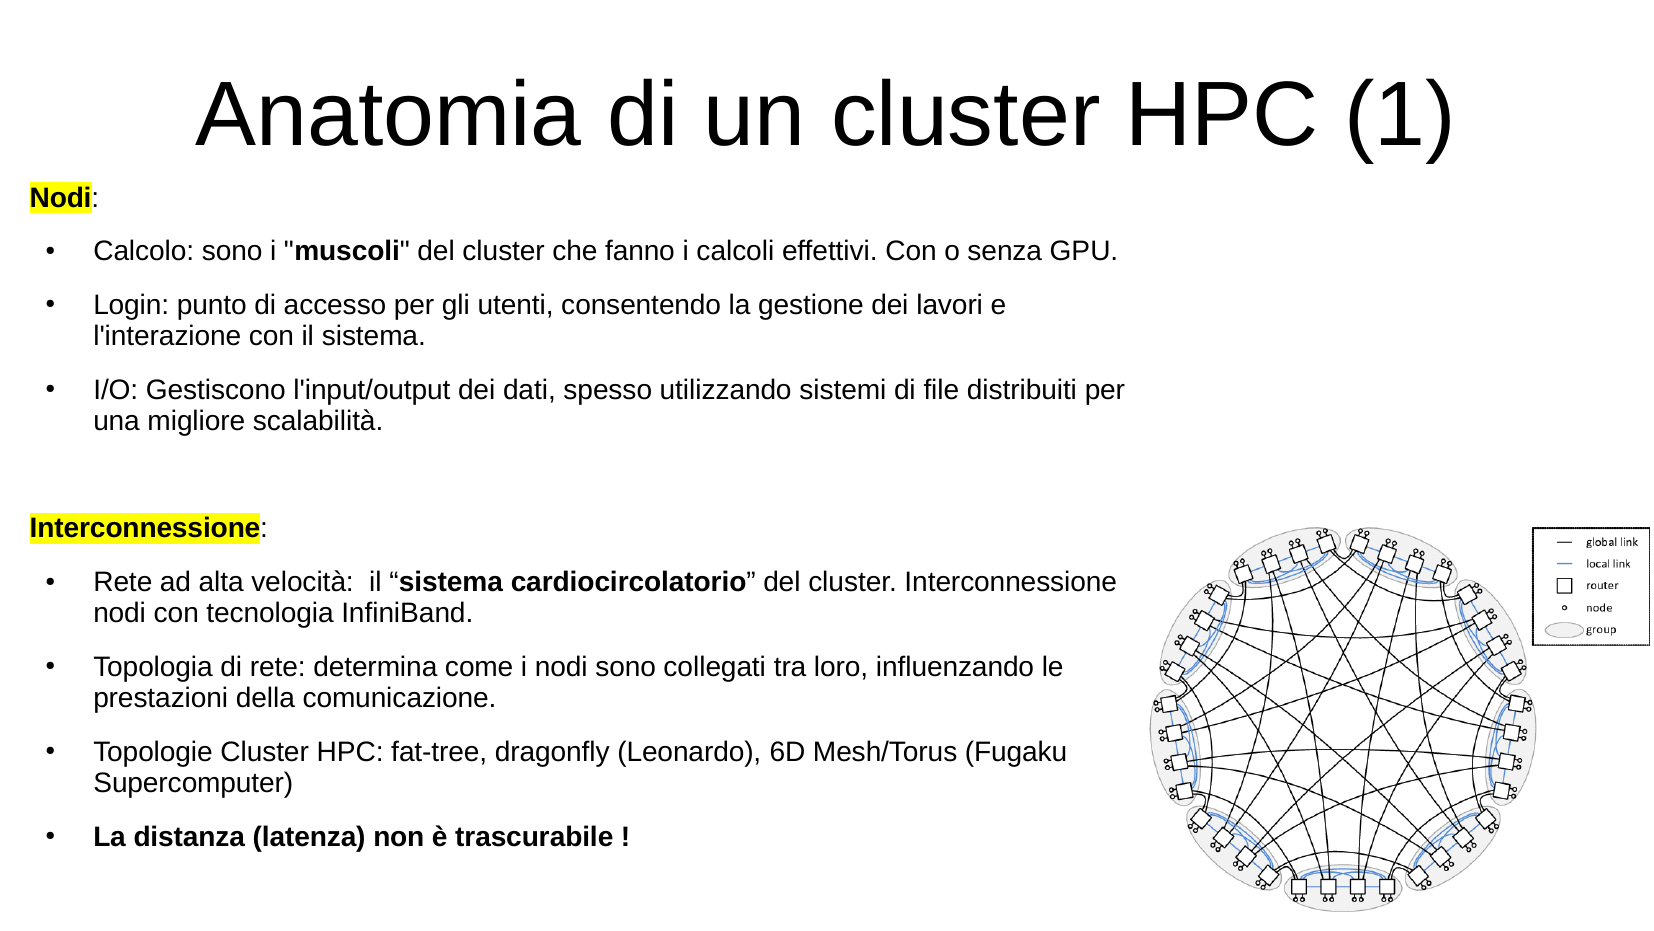

# Anatomia di un cluster HPC (1)
Nodi:
Calcolo: sono i "muscoli" del cluster che fanno i calcoli effettivi. Con o senza GPU.
Login: punto di accesso per gli utenti, consentendo la gestione dei lavori e l'interazione con il sistema.
I/O: Gestiscono l'input/output dei dati, spesso utilizzando sistemi di file distribuiti per una migliore scalabilità.
Interconnessione:
Rete ad alta velocità: il “sistema cardiocircolatorio” del cluster. Interconnessione nodi con tecnologia InfiniBand.
Topologia di rete: determina come i nodi sono collegati tra loro, influenzando le prestazioni della comunicazione.
Topologie Cluster HPC: fat-tree, dragonfly (Leonardo), 6D Mesh/Torus (Fugaku Supercomputer)
La distanza (latenza) non è trascurabile !